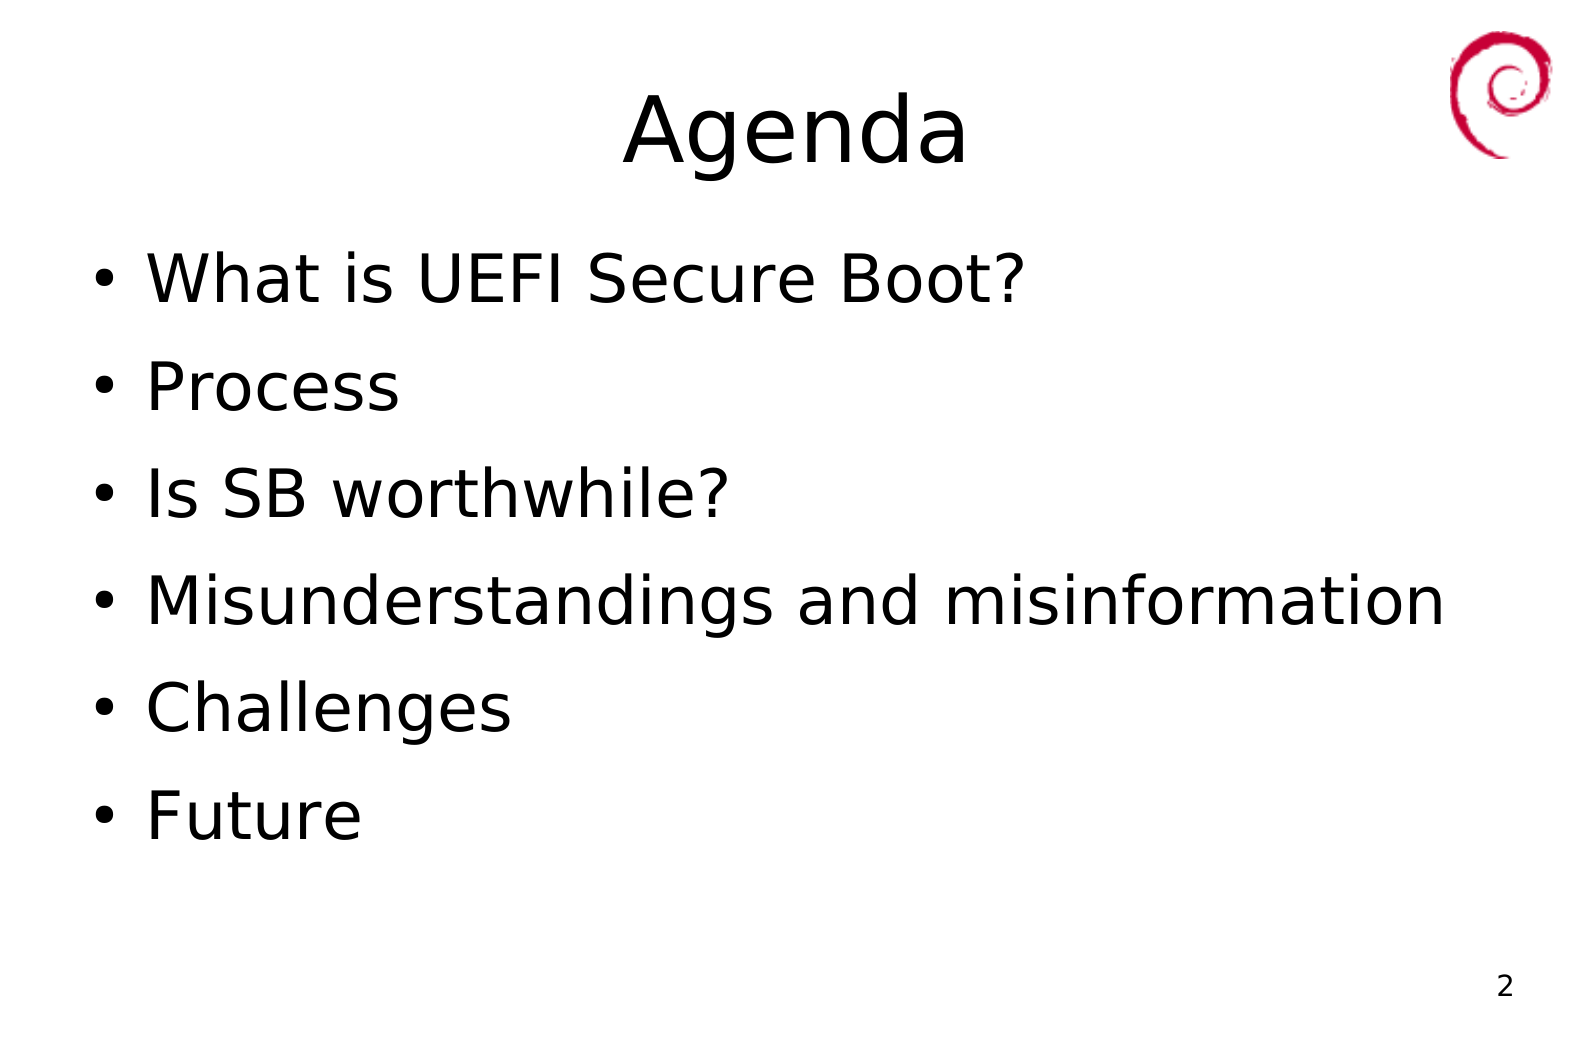

# Agenda
What is UEFI Secure Boot?
Process
Is SB worthwhile?
Misunderstandings and misinformation
Challenges
Future
2